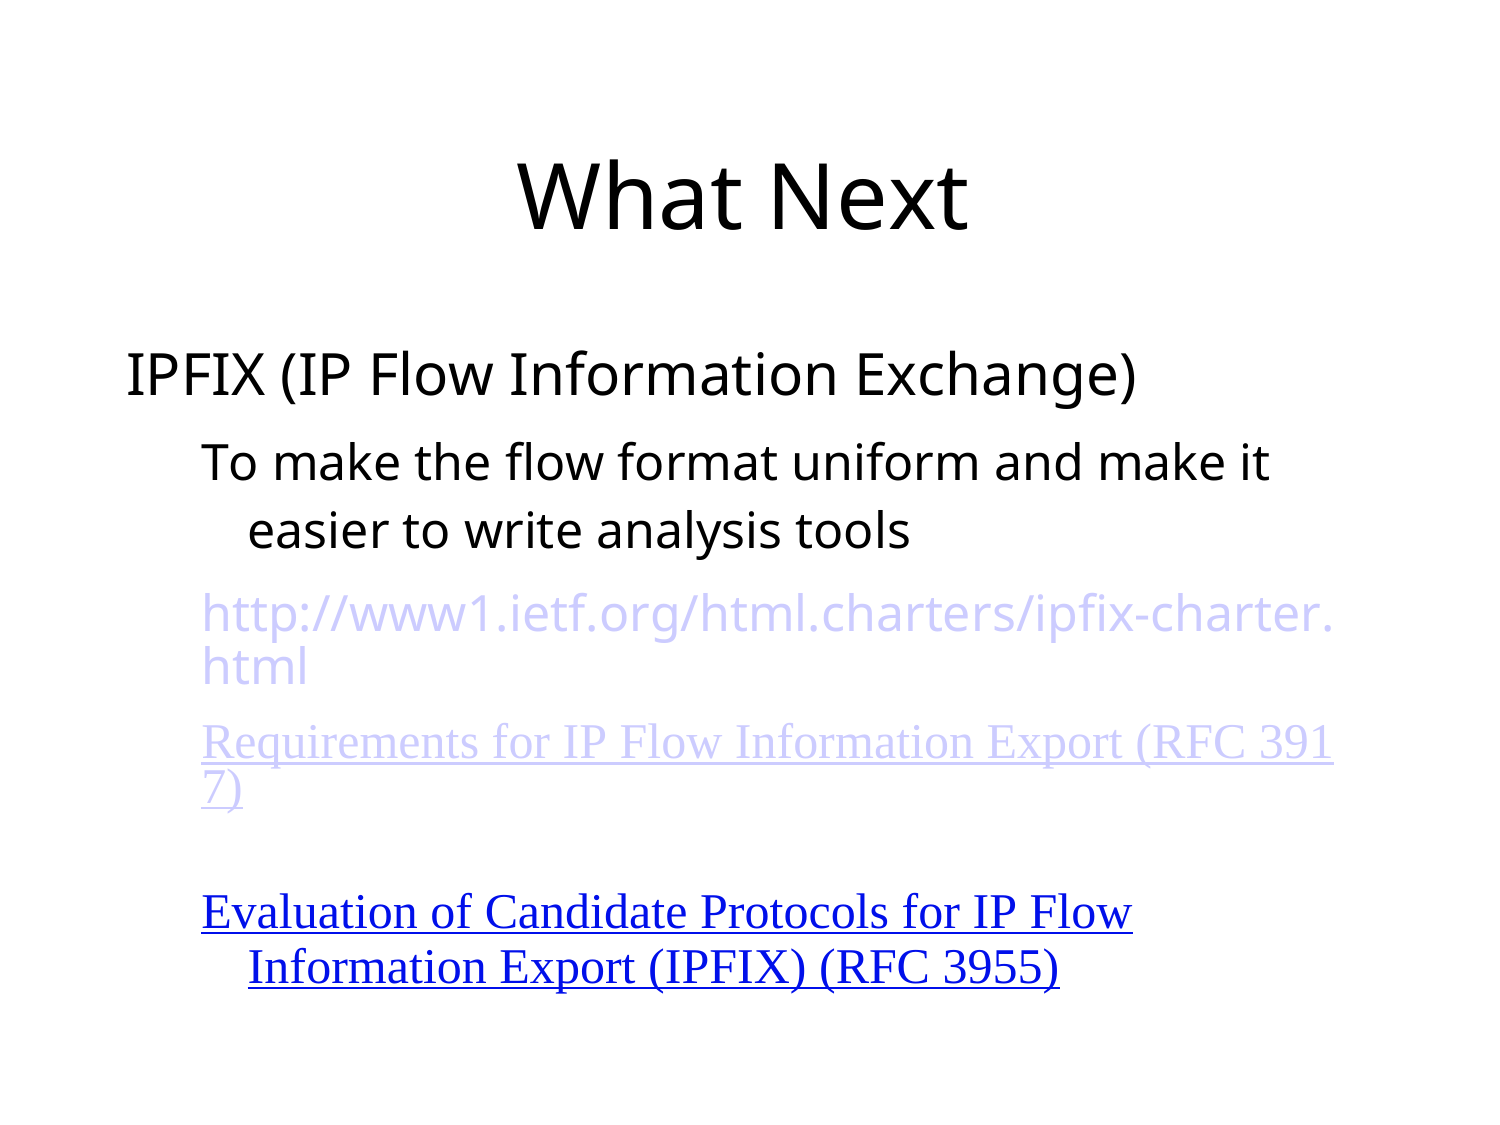

# What Next
IPFIX (IP Flow Information Exchange)‏
To make the flow format uniform and make it easier to write analysis tools
http://www1.ietf.org/html.charters/ipfix-charter.html
Requirements for IP Flow Information Export (RFC 3917)
Evaluation of Candidate Protocols for IP Flow Information Export (IPFIX) (RFC 3955)‏